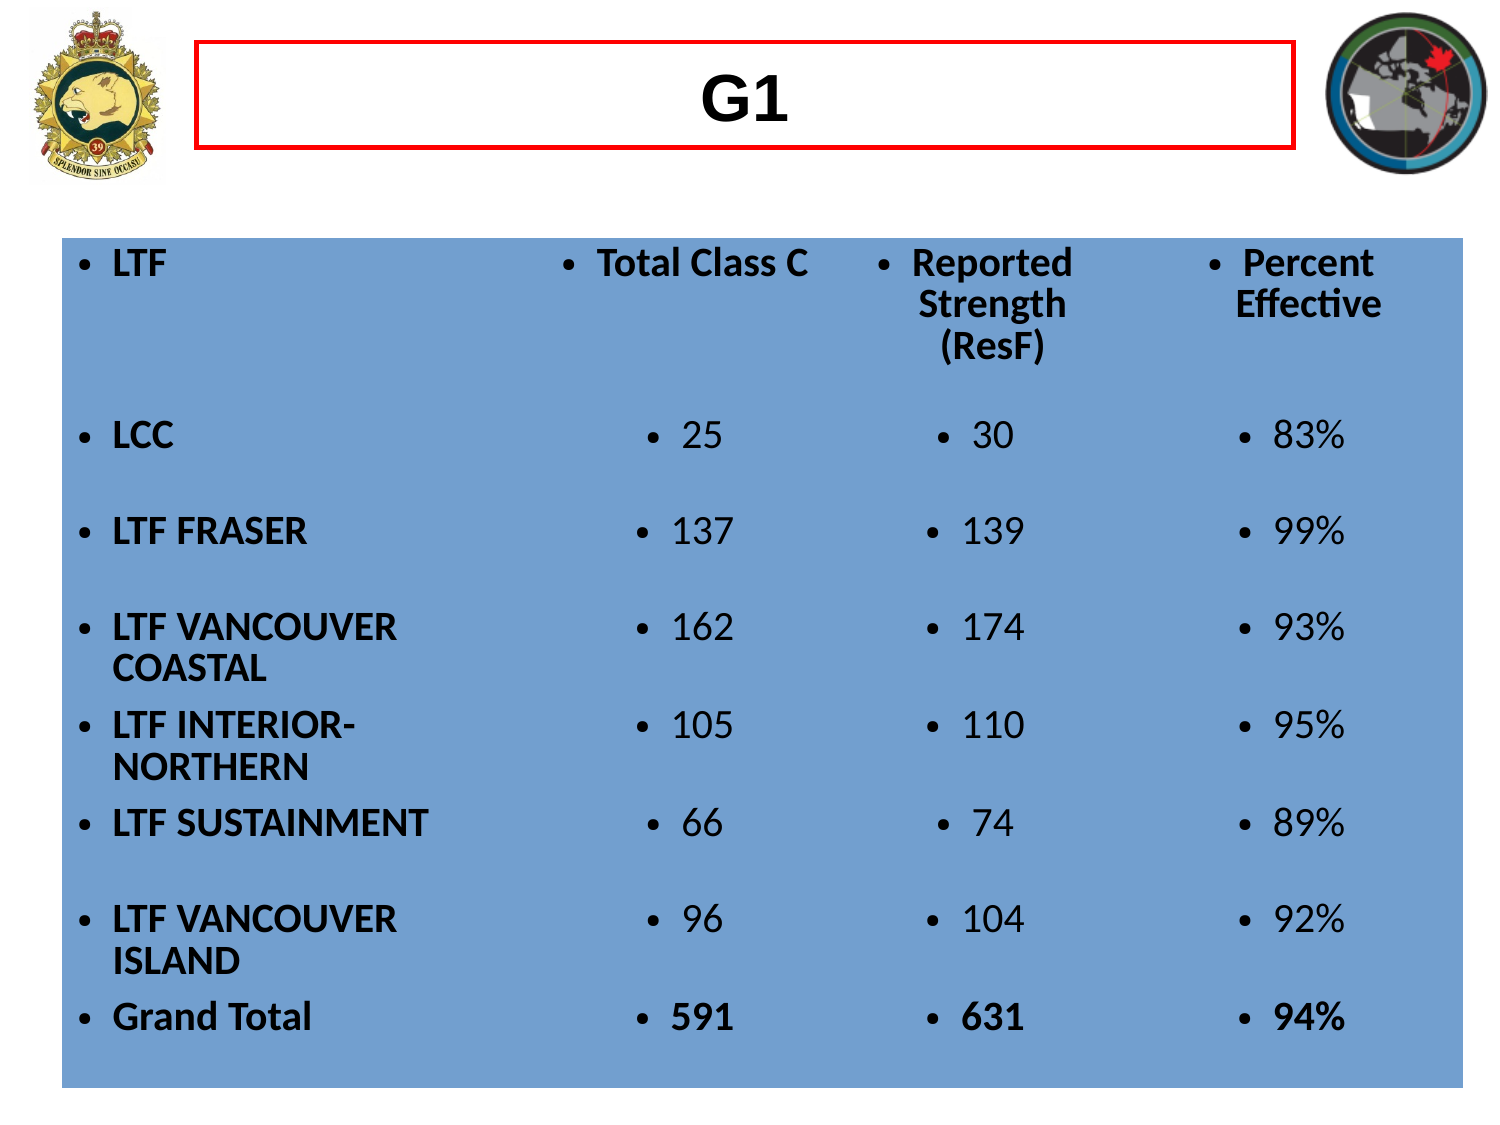

# G1
| LTF | Total Class C | Reported Strength (ResF) | Percent Effective |
| --- | --- | --- | --- |
| LCC | 25 | 30 | 83% |
| LTF FRASER | 137 | 139 | 99% |
| LTF VANCOUVER COASTAL | 162 | 174 | 93% |
| LTF INTERIOR-NORTHERN | 105 | 110 | 95% |
| LTF SUSTAINMENT | 66 | 74 | 89% |
| LTF VANCOUVER ISLAND | 96 | 104 | 92% |
| Grand Total | 591 | 631 | 94% |